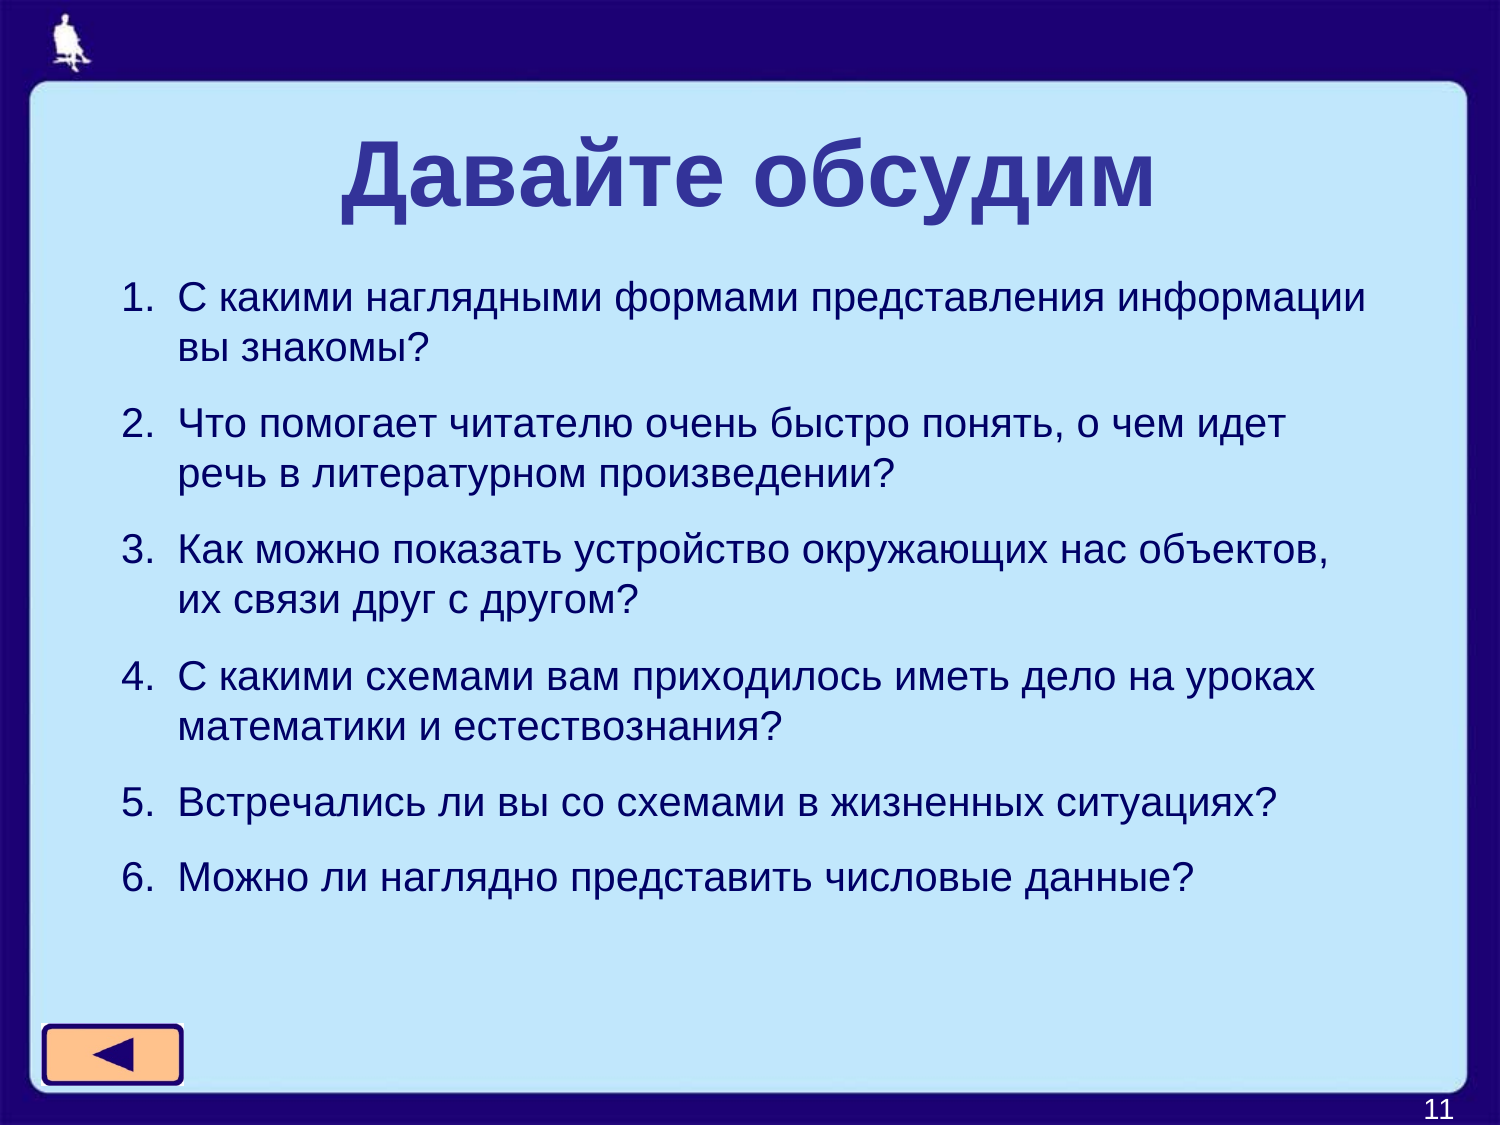

# Давайте обсудим
С какими наглядными формами представления информации вы знакомы?
Что помогает читателю очень быстро понять, о чем идет речь в литературном произведении?
Как можно показать устройство окружающих нас объектов, их связи друг с другом?
С какими схемами вам приходилось иметь дело на уроках математики и естествознания?
Встречались ли вы со схемами в жизненных ситуациях?
Можно ли наглядно представить числовые данные?